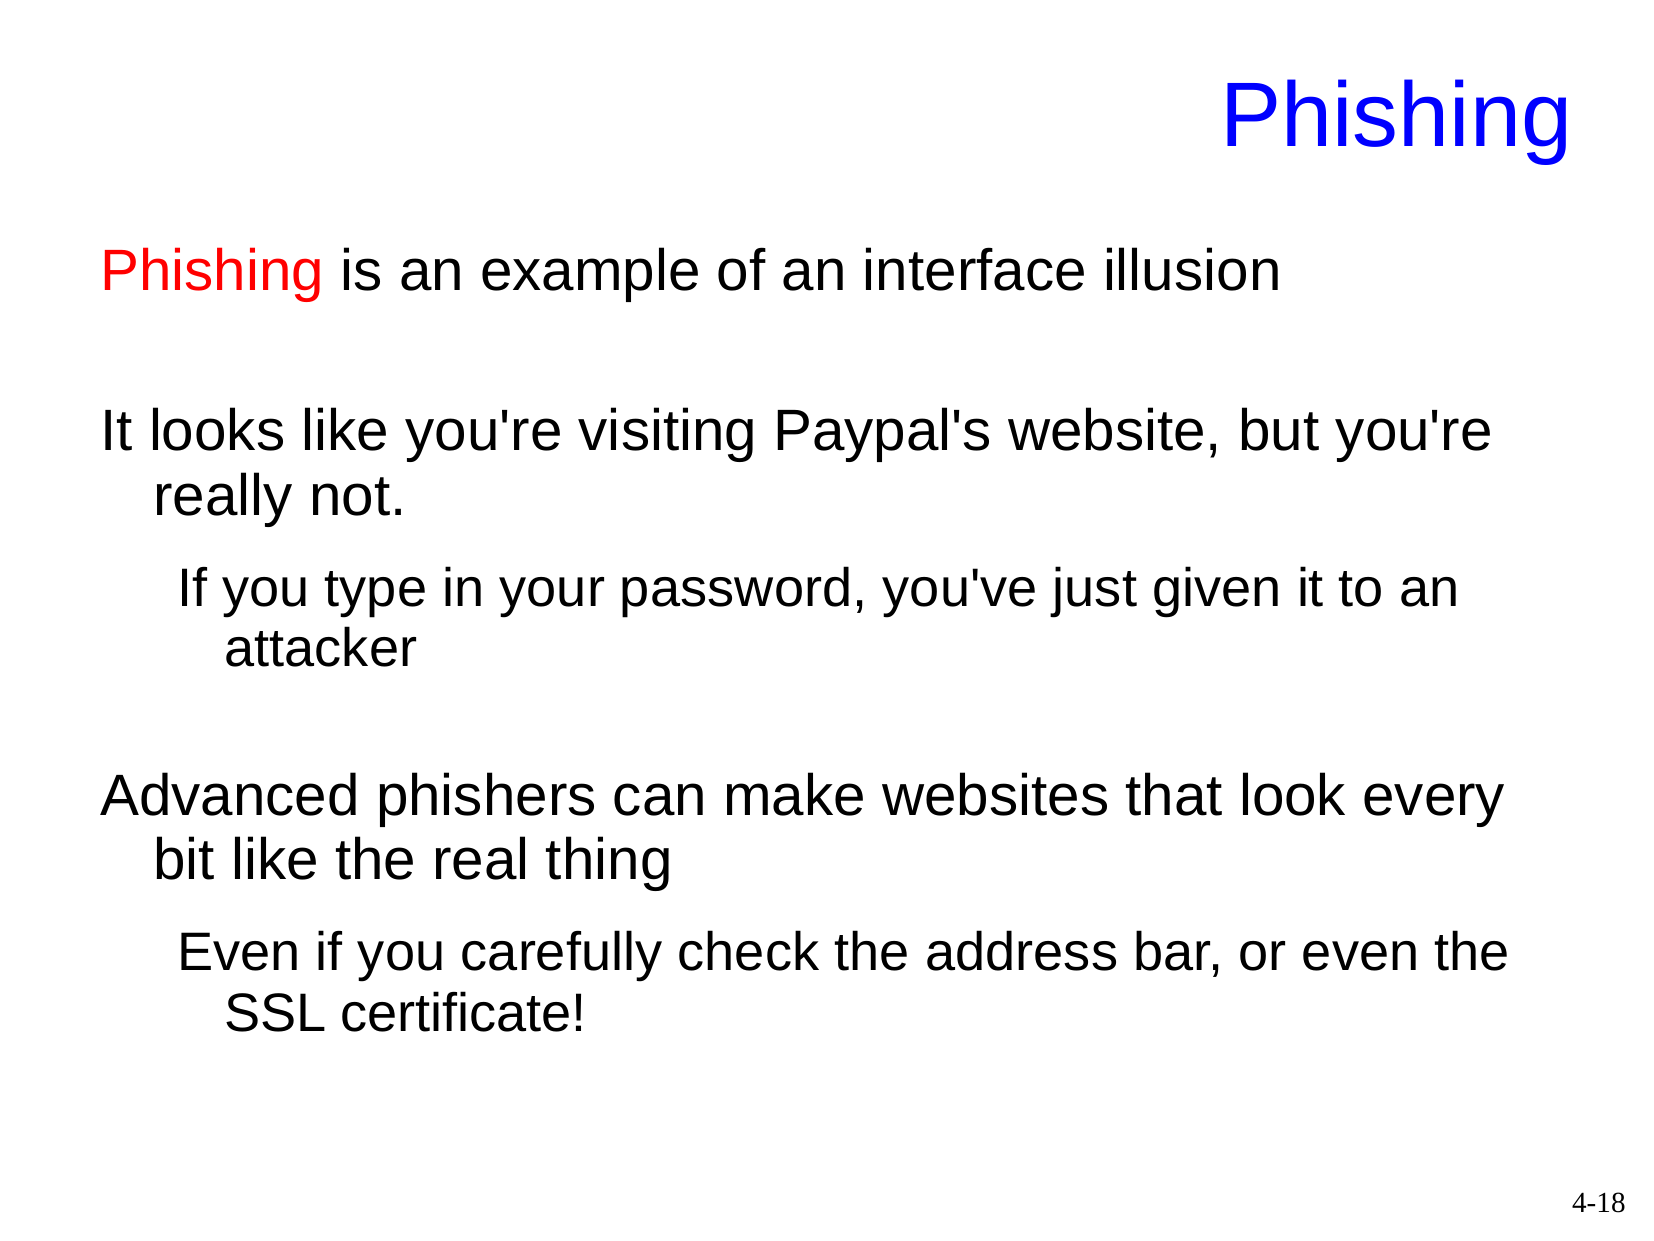

# Phishing
Phishing is an example of an interface illusion
It looks like you're visiting Paypal's website, but you're really not.
If you type in your password, you've just given it to an attacker
Advanced phishers can make websites that look every bit like the real thing
Even if you carefully check the address bar, or even the SSL certificate!